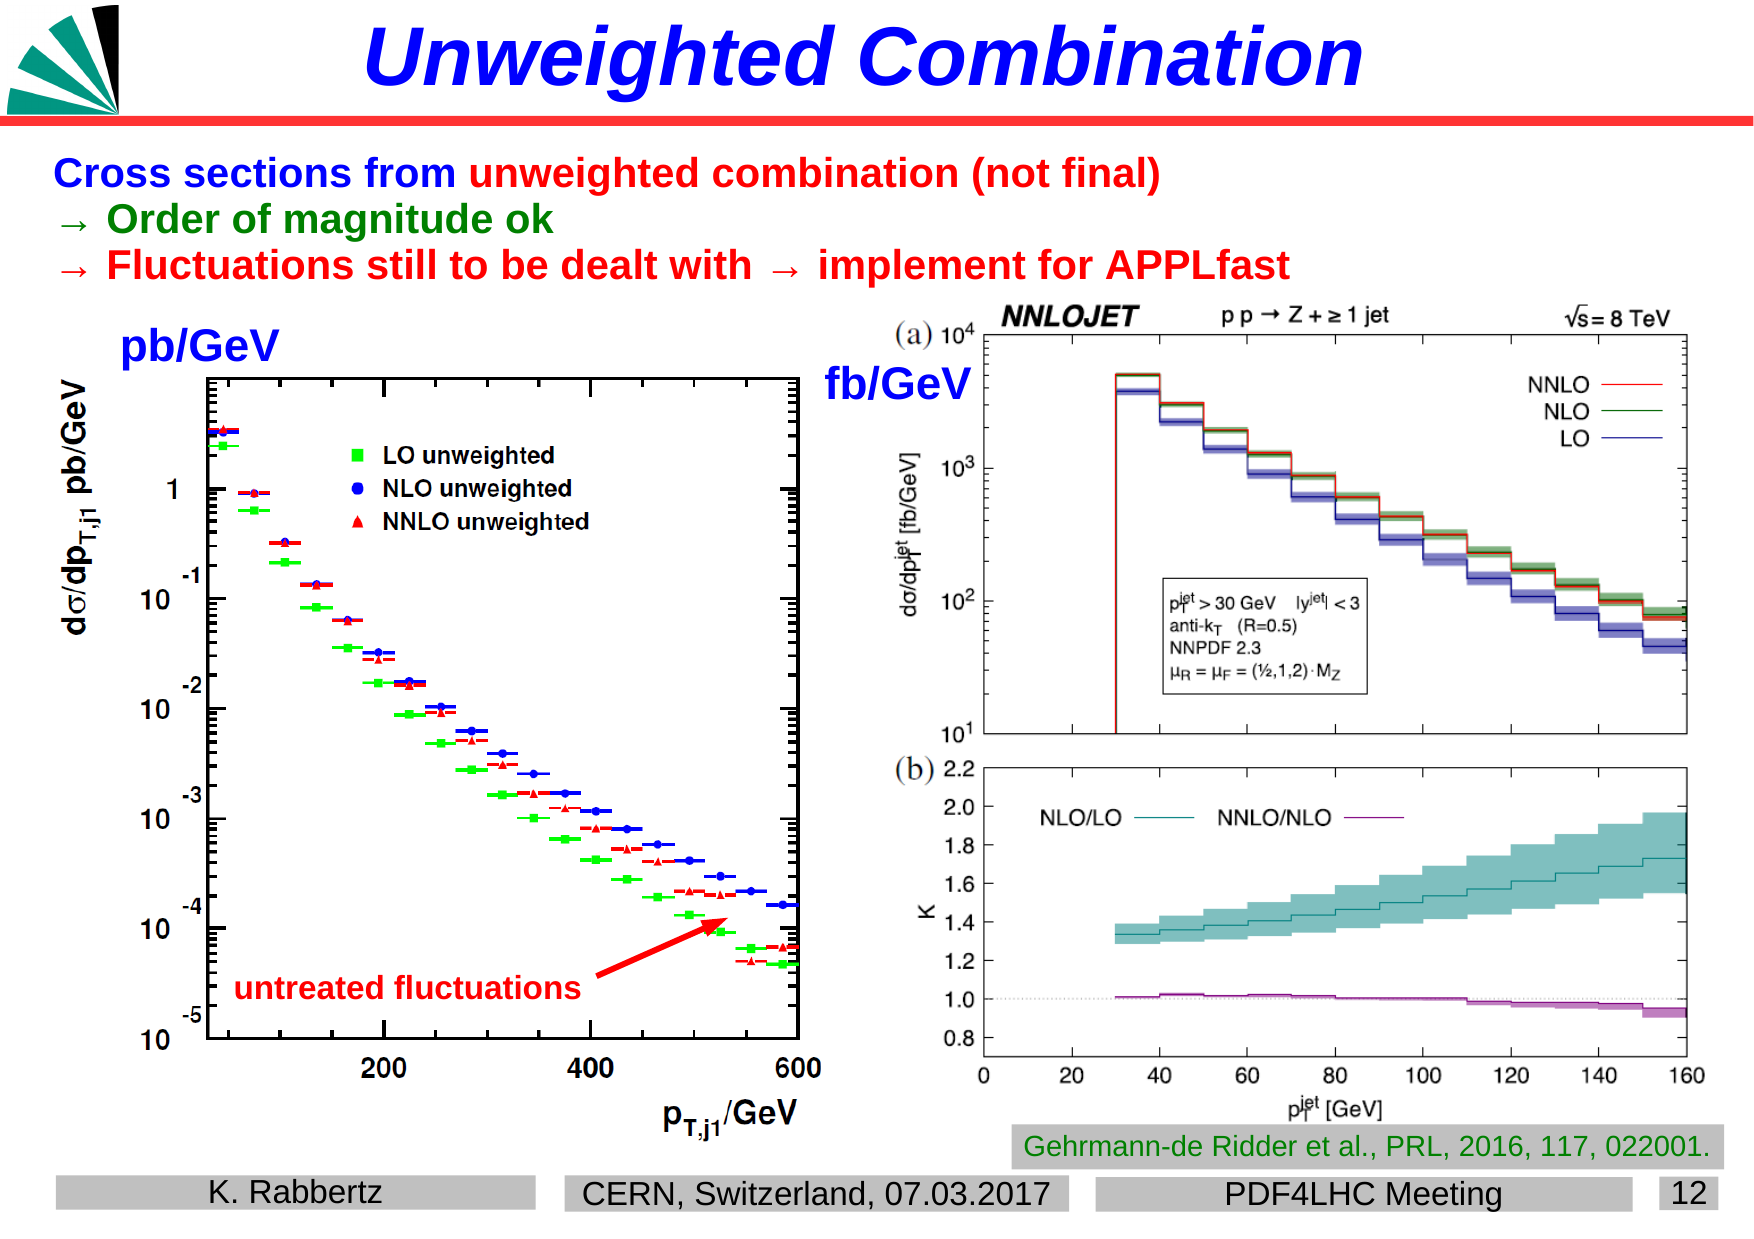

# Unweighted Combination
Cross sections from unweighted combination (not final)
→ Order of magnitude ok
→ Fluctuations still to be dealt with → implement for APPLfast
pb/GeV
fb/GeV
untreated fluctuations
Gehrmann-de Ridder et al., PRL, 2016, 117, 022001.